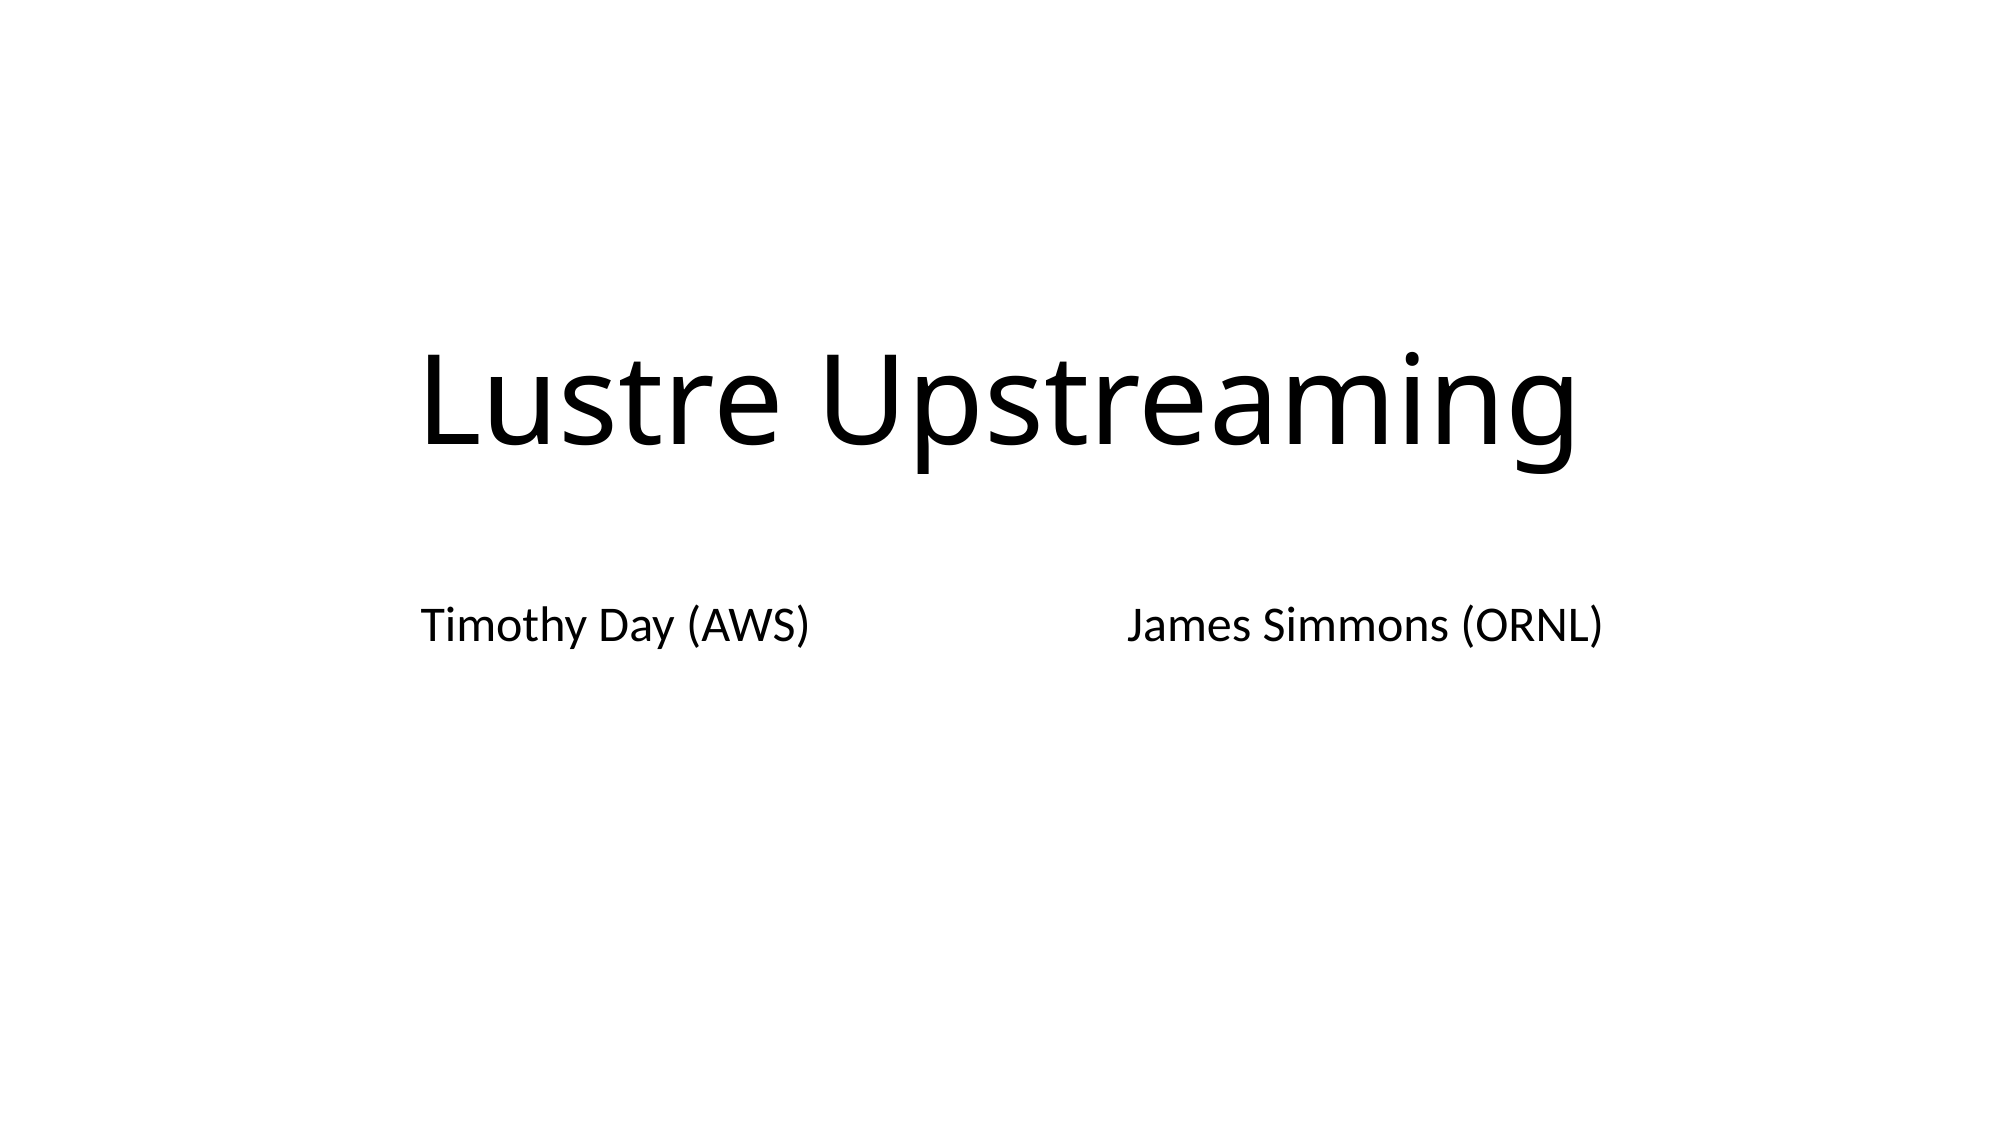

# Lustre Upstreaming
Timothy Day (AWS)
James Simmons (ORNL)